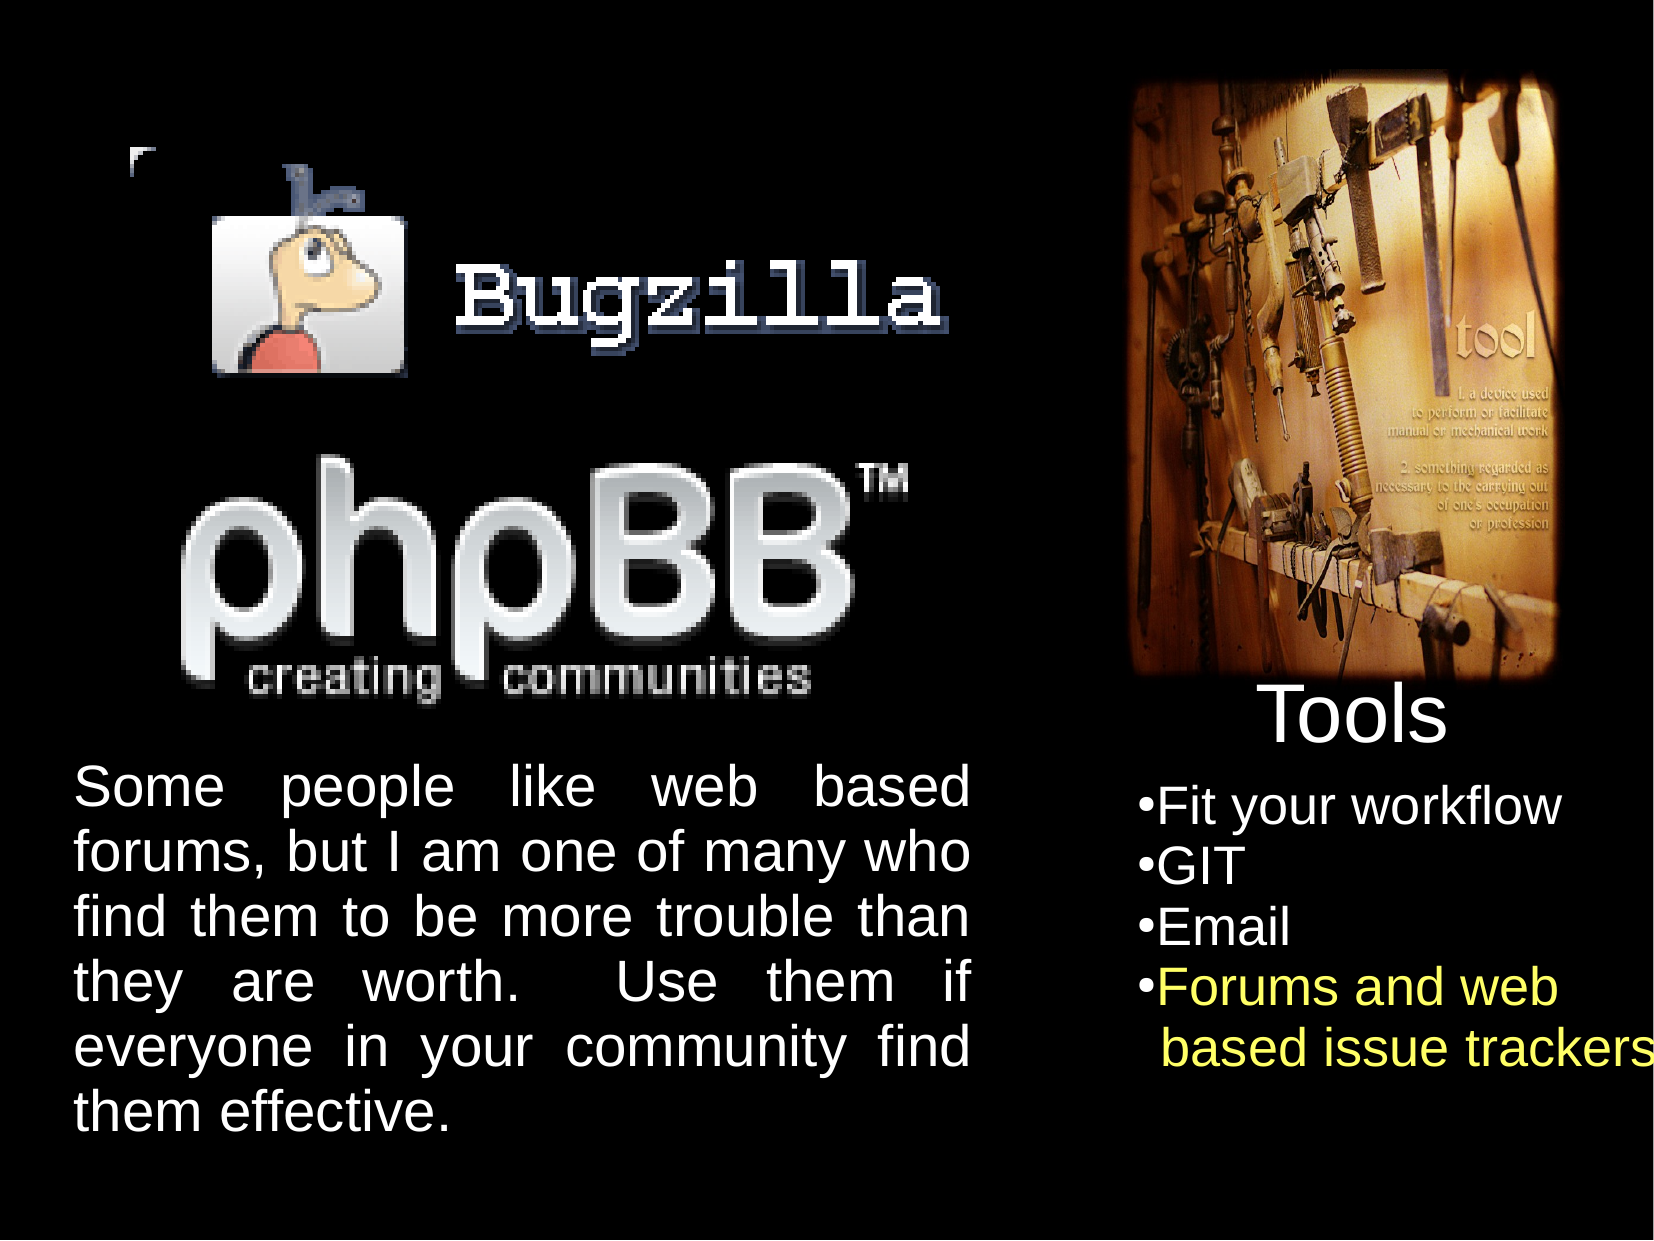

Tools
Some people like web based forums, but I am one of many who find them to be more trouble than they are worth. Use them if everyone in your community find them effective.
Fit your workflow
GIT
Email
Forums and web
based issue trackers.